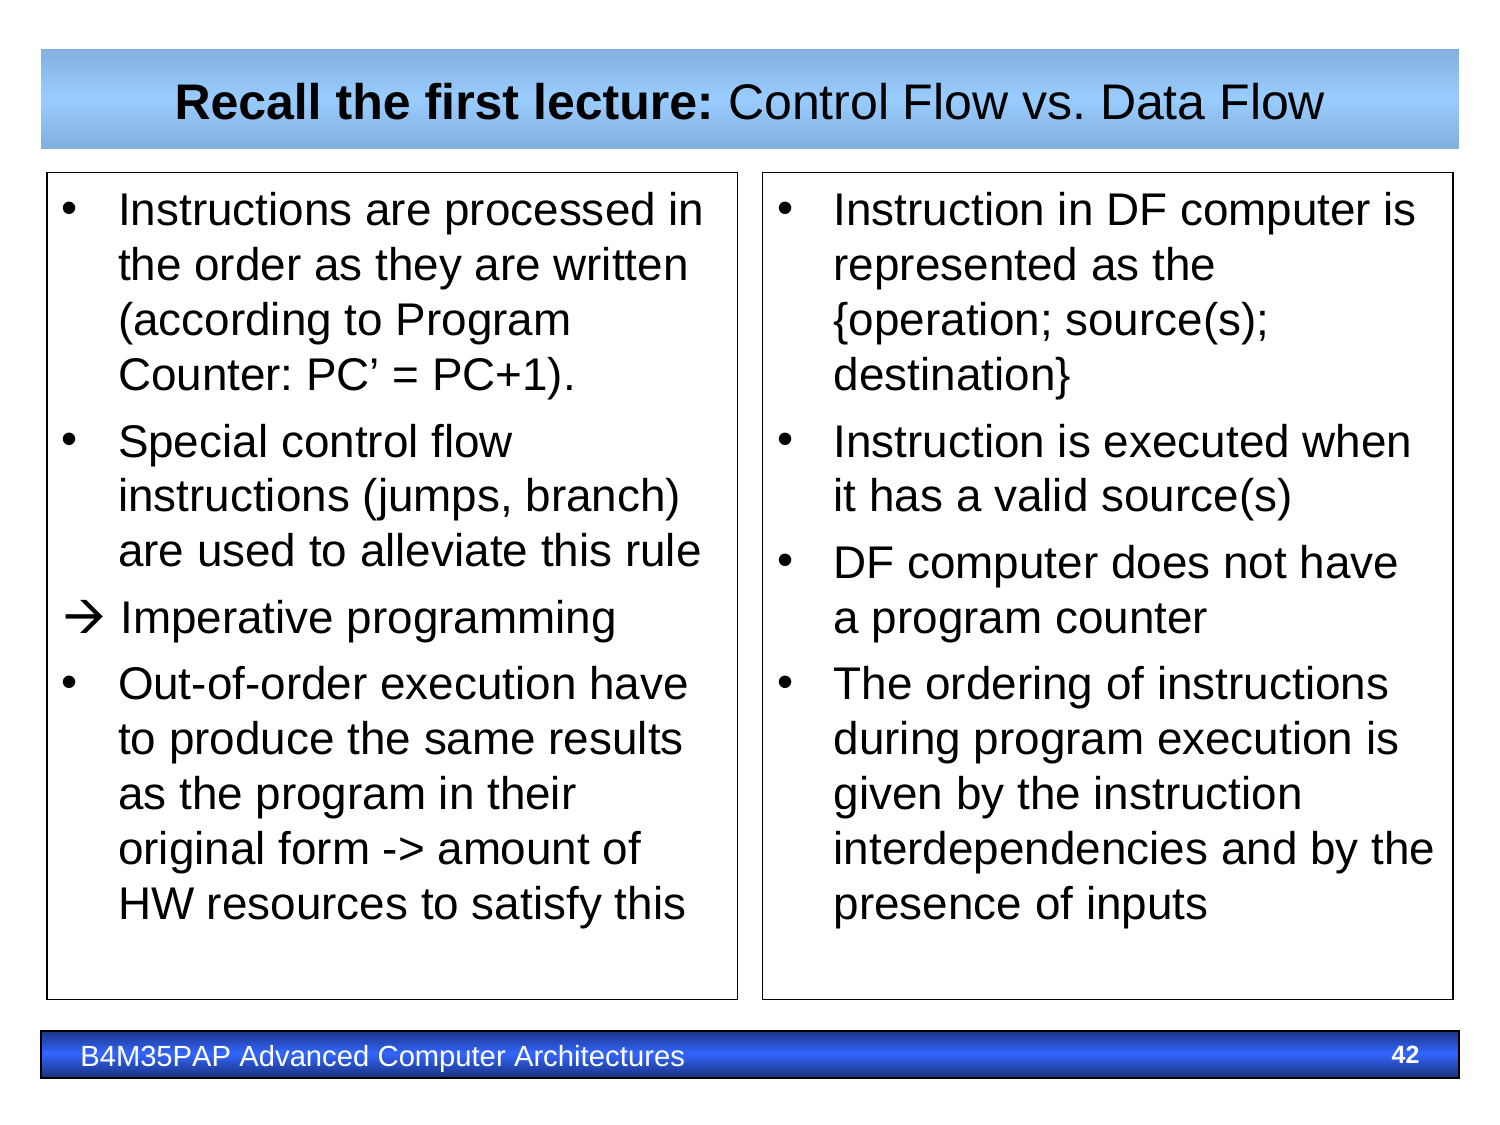

# Recall the first lecture: Control Flow vs. Data Flow
Instructions are processed in the order as they are written (according to Program Counter: PC’ = PC+1).
Special control flow instructions (jumps, branch) are used to alleviate this rule
 Imperative programming
Out-of-order execution have to produce the same results as the program in their original form -> amount of HW resources to satisfy this
Instruction in DF computer is represented as the {operation; source(s); destination}
Instruction is executed when it has a valid source(s)
DF computer does not have a program counter
The ordering of instructions during program execution is given by the instruction interdependencies and by the presence of inputs